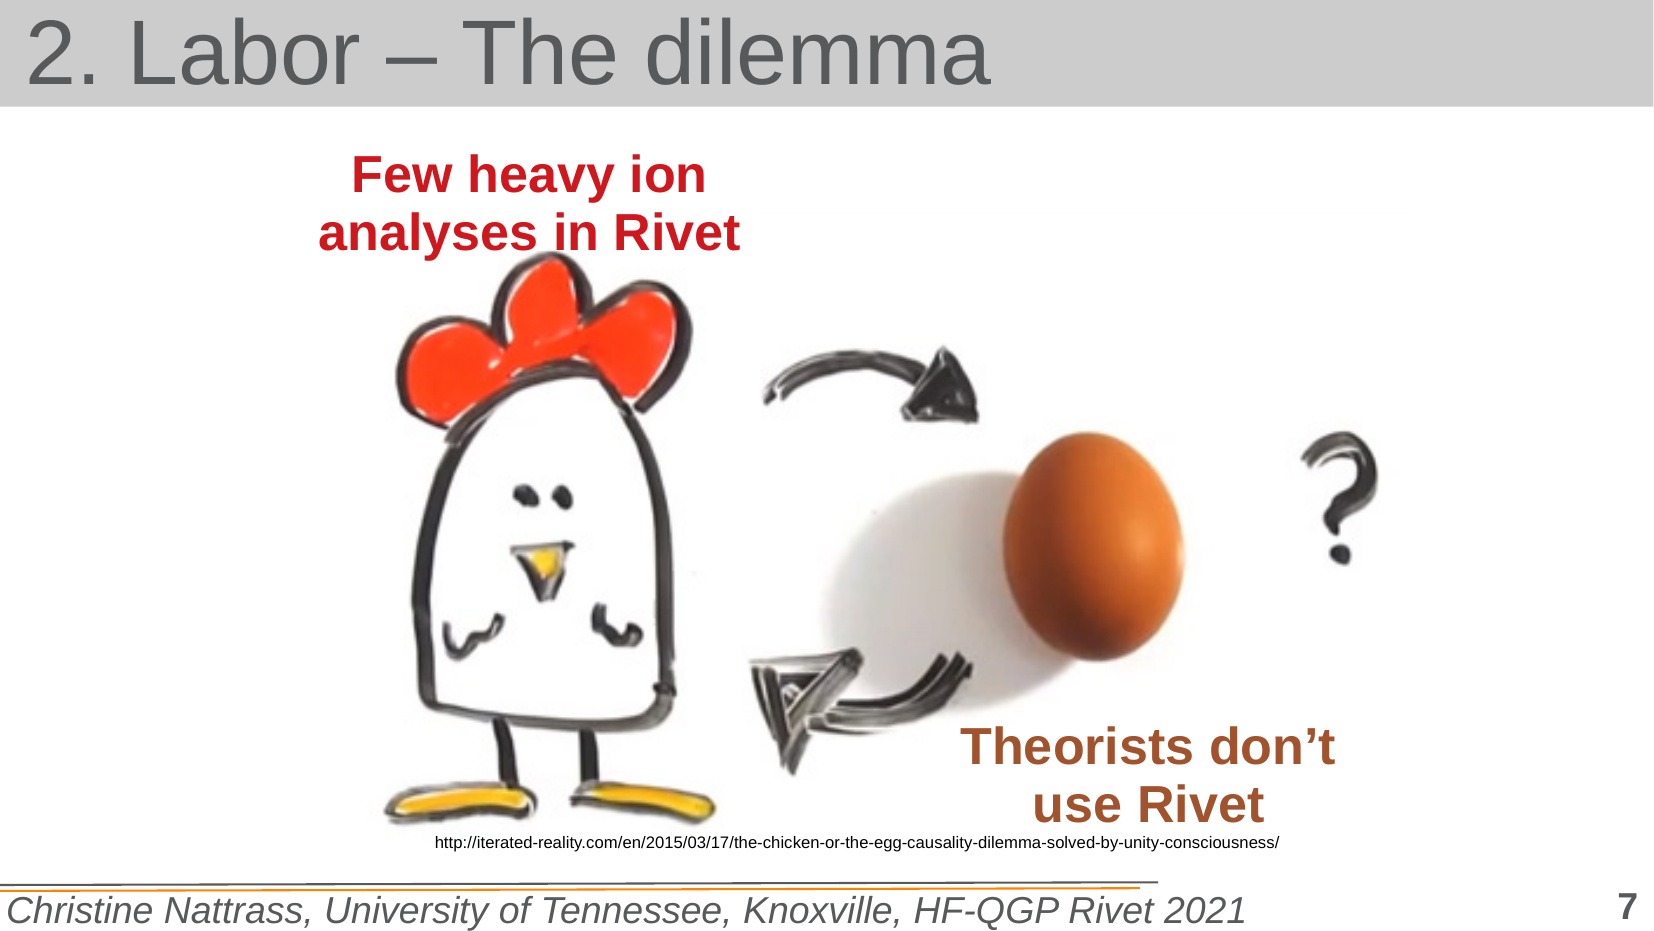

# 2. Labor – The dilemma
Few heavy ion analyses in Rivet
http://iterated-reality.com/en/2015/03/17/the-chicken-or-the-egg-causality-dilemma-solved-by-unity-consciousness/
Theorists don’t use Rivet